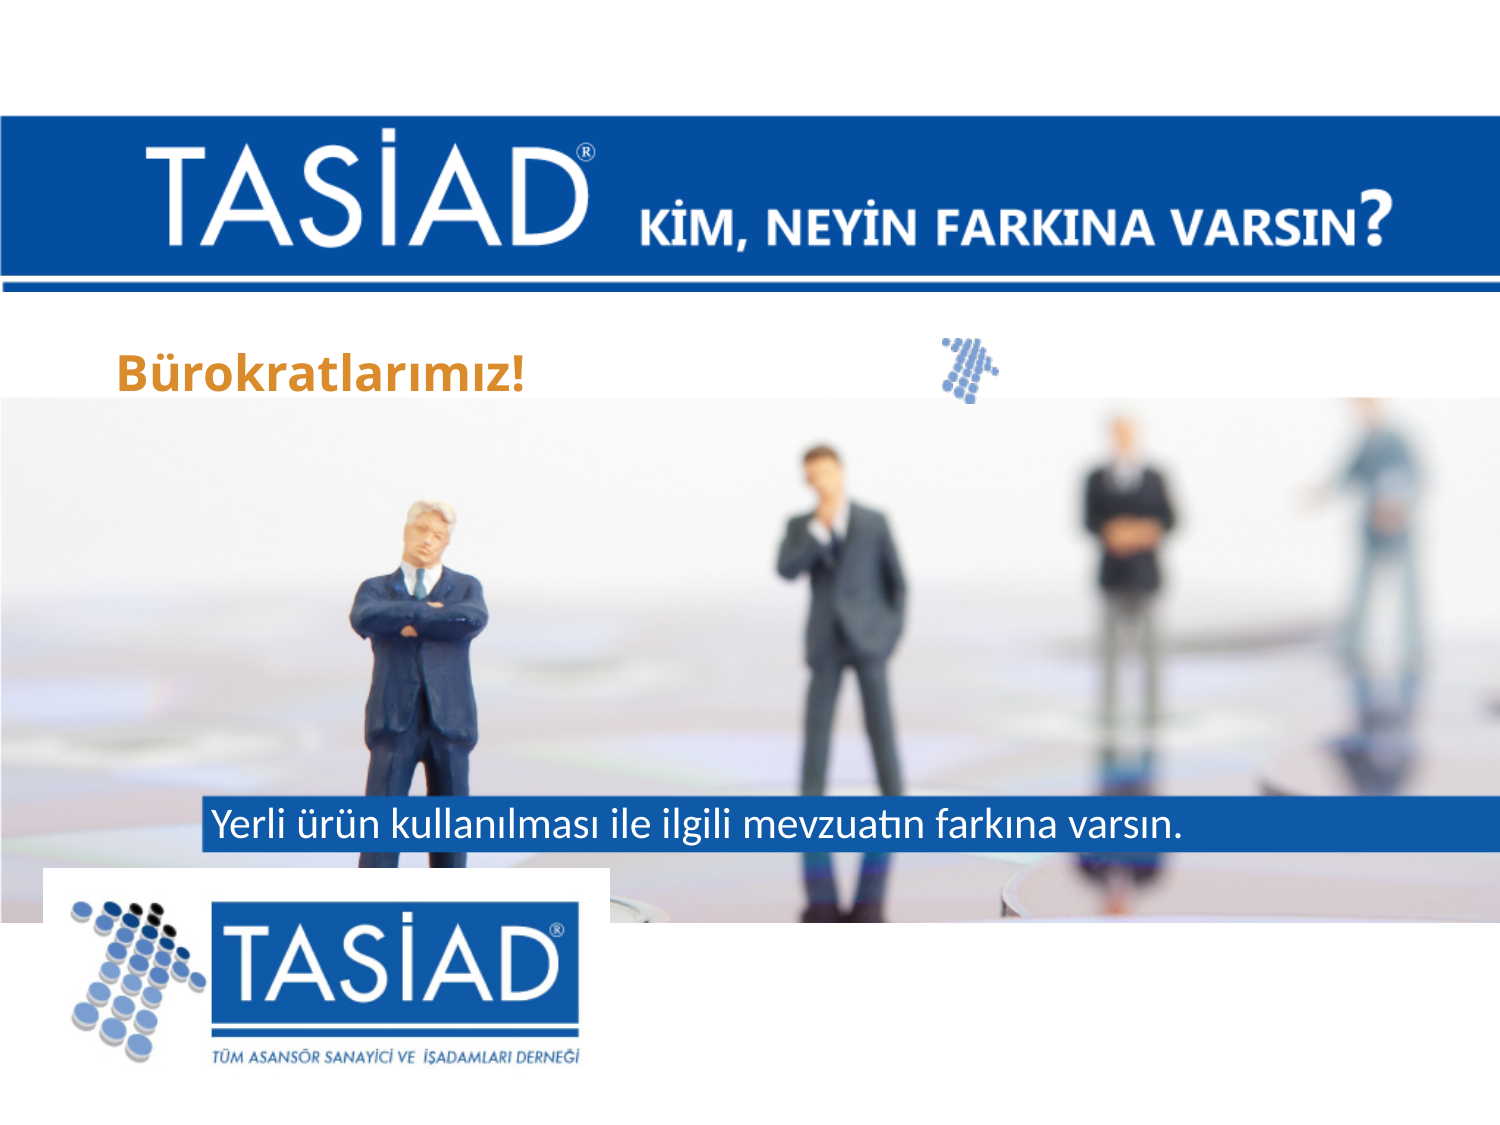

Bürokratlarımız!
Yerli ürün kullanılması ile ilgili mevzuatın farkına varsın.